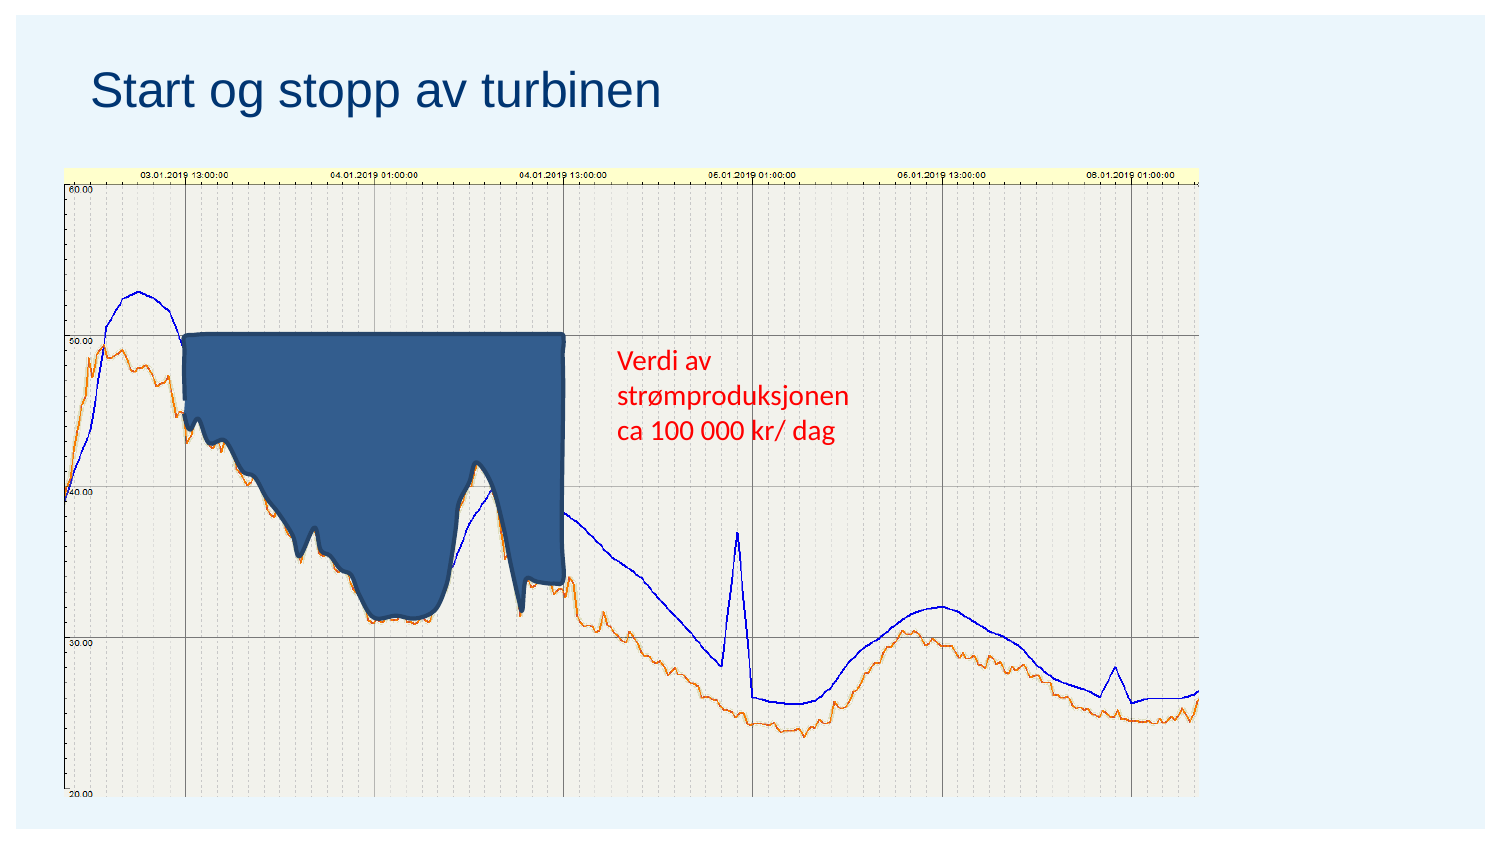

# Start og stopp av turbinen
Verdi av strømproduksjonen
ca 100 000 kr/ dag